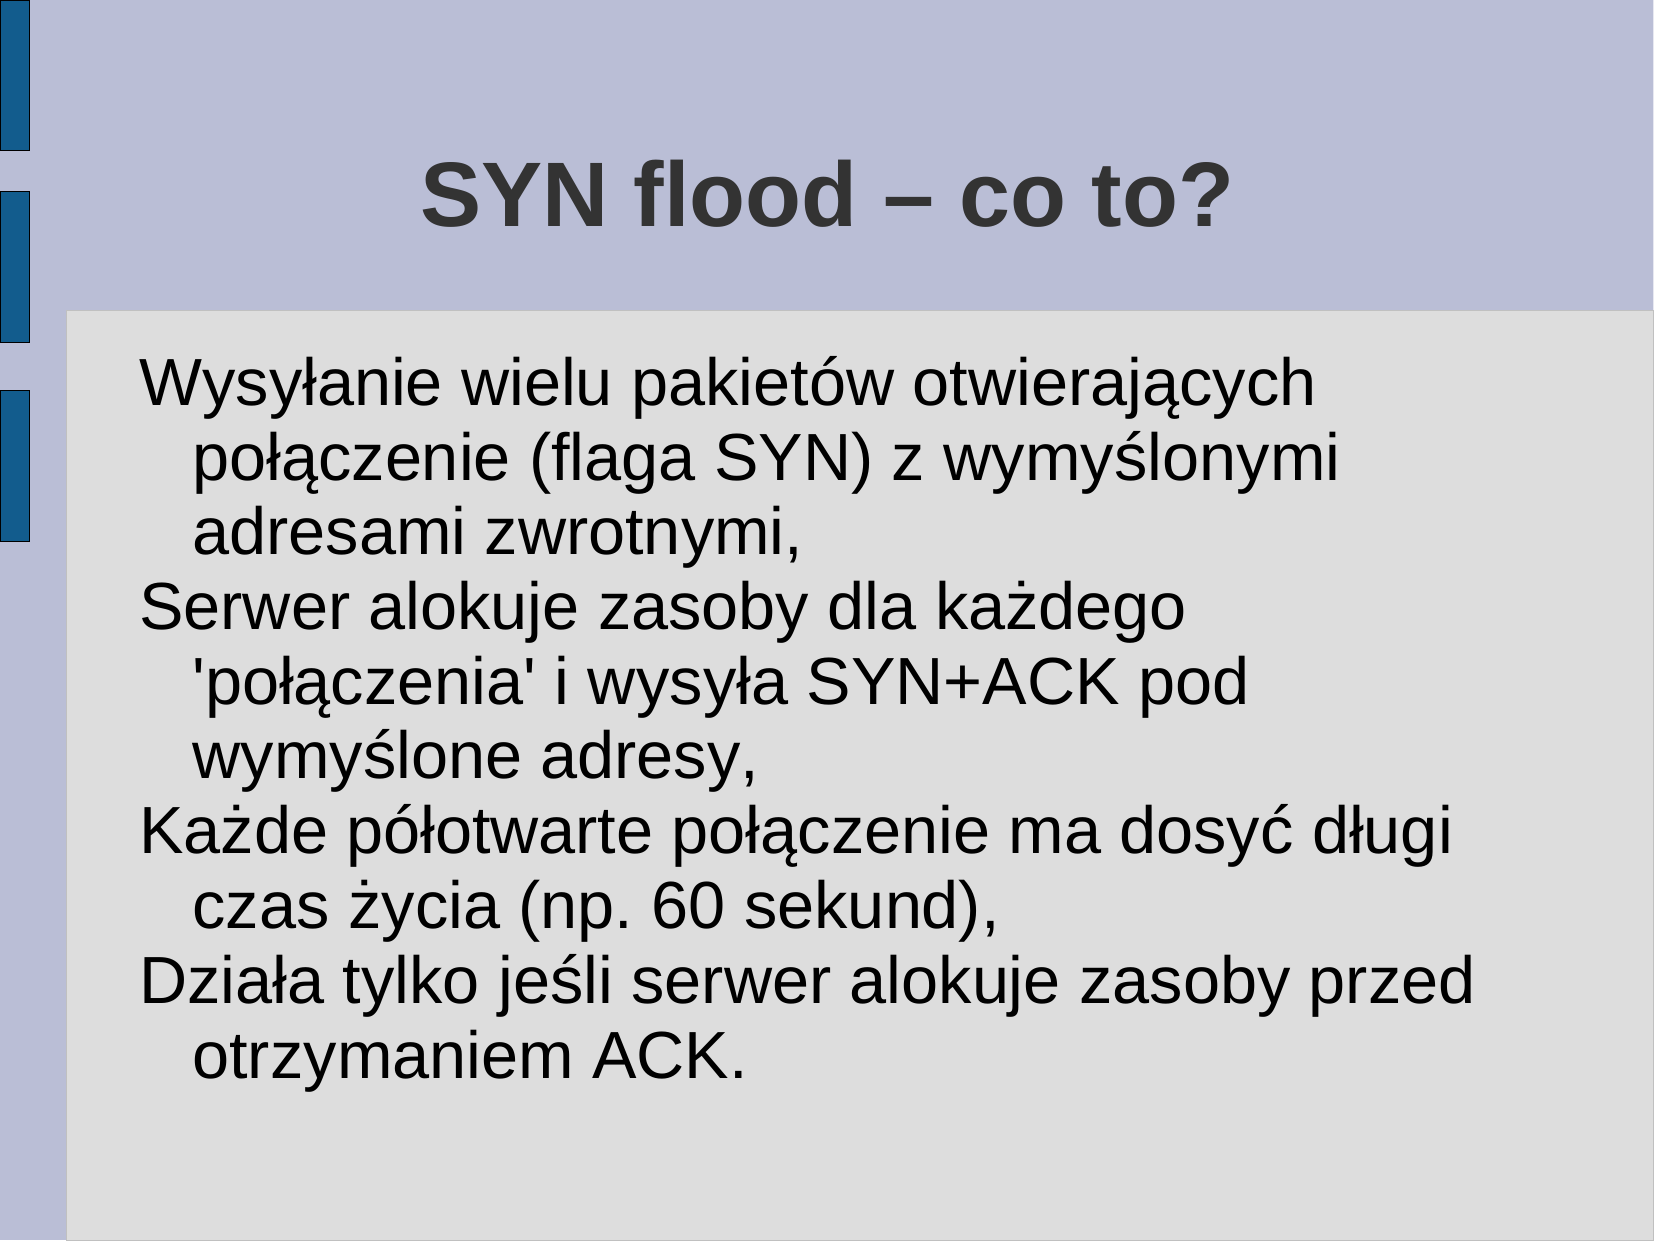

# SYN flood – co to?
Wysyłanie wielu pakietów otwierających połączenie (flaga SYN) z wymyślonymi adresami zwrotnymi,
Serwer alokuje zasoby dla każdego 'połączenia' i wysyła SYN+ACK pod wymyślone adresy,
Każde półotwarte połączenie ma dosyć długi czas życia (np. 60 sekund),
Działa tylko jeśli serwer alokuje zasoby przed otrzymaniem ACK.